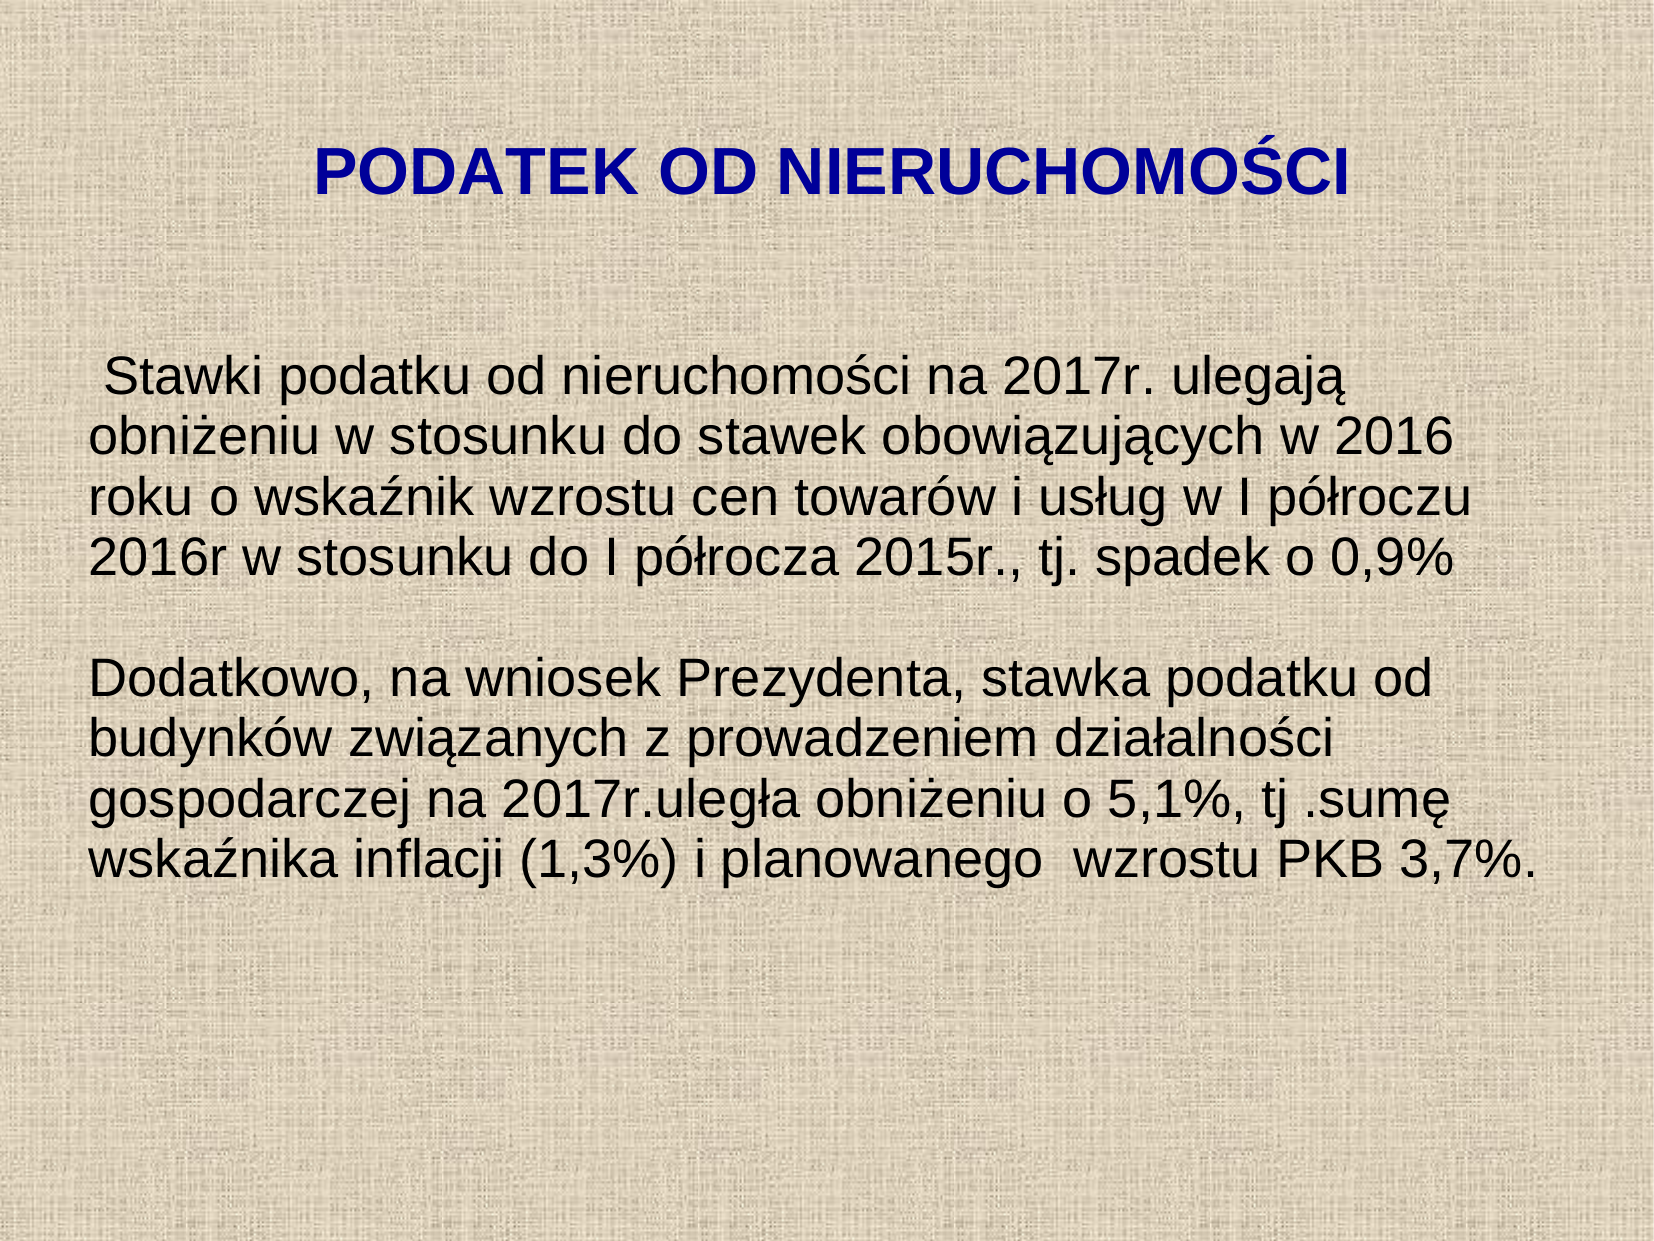

PODATEK OD NIERUCHOMOŚCI
 Stawki podatku od nieruchomości na 2017r. ulegają obniżeniu w stosunku do stawek obowiązujących w 2016 roku o wskaźnik wzrostu cen towarów i usług w I półroczu 2016r w stosunku do I półrocza 2015r., tj. spadek o 0,9%
Dodatkowo, na wniosek Prezydenta, stawka podatku od budynków związanych z prowadzeniem działalności gospodarczej na 2017r.uległa obniżeniu o 5,1%, tj .sumę wskaźnika inflacji (1,3%) i planowanego wzrostu PKB 3,7%.